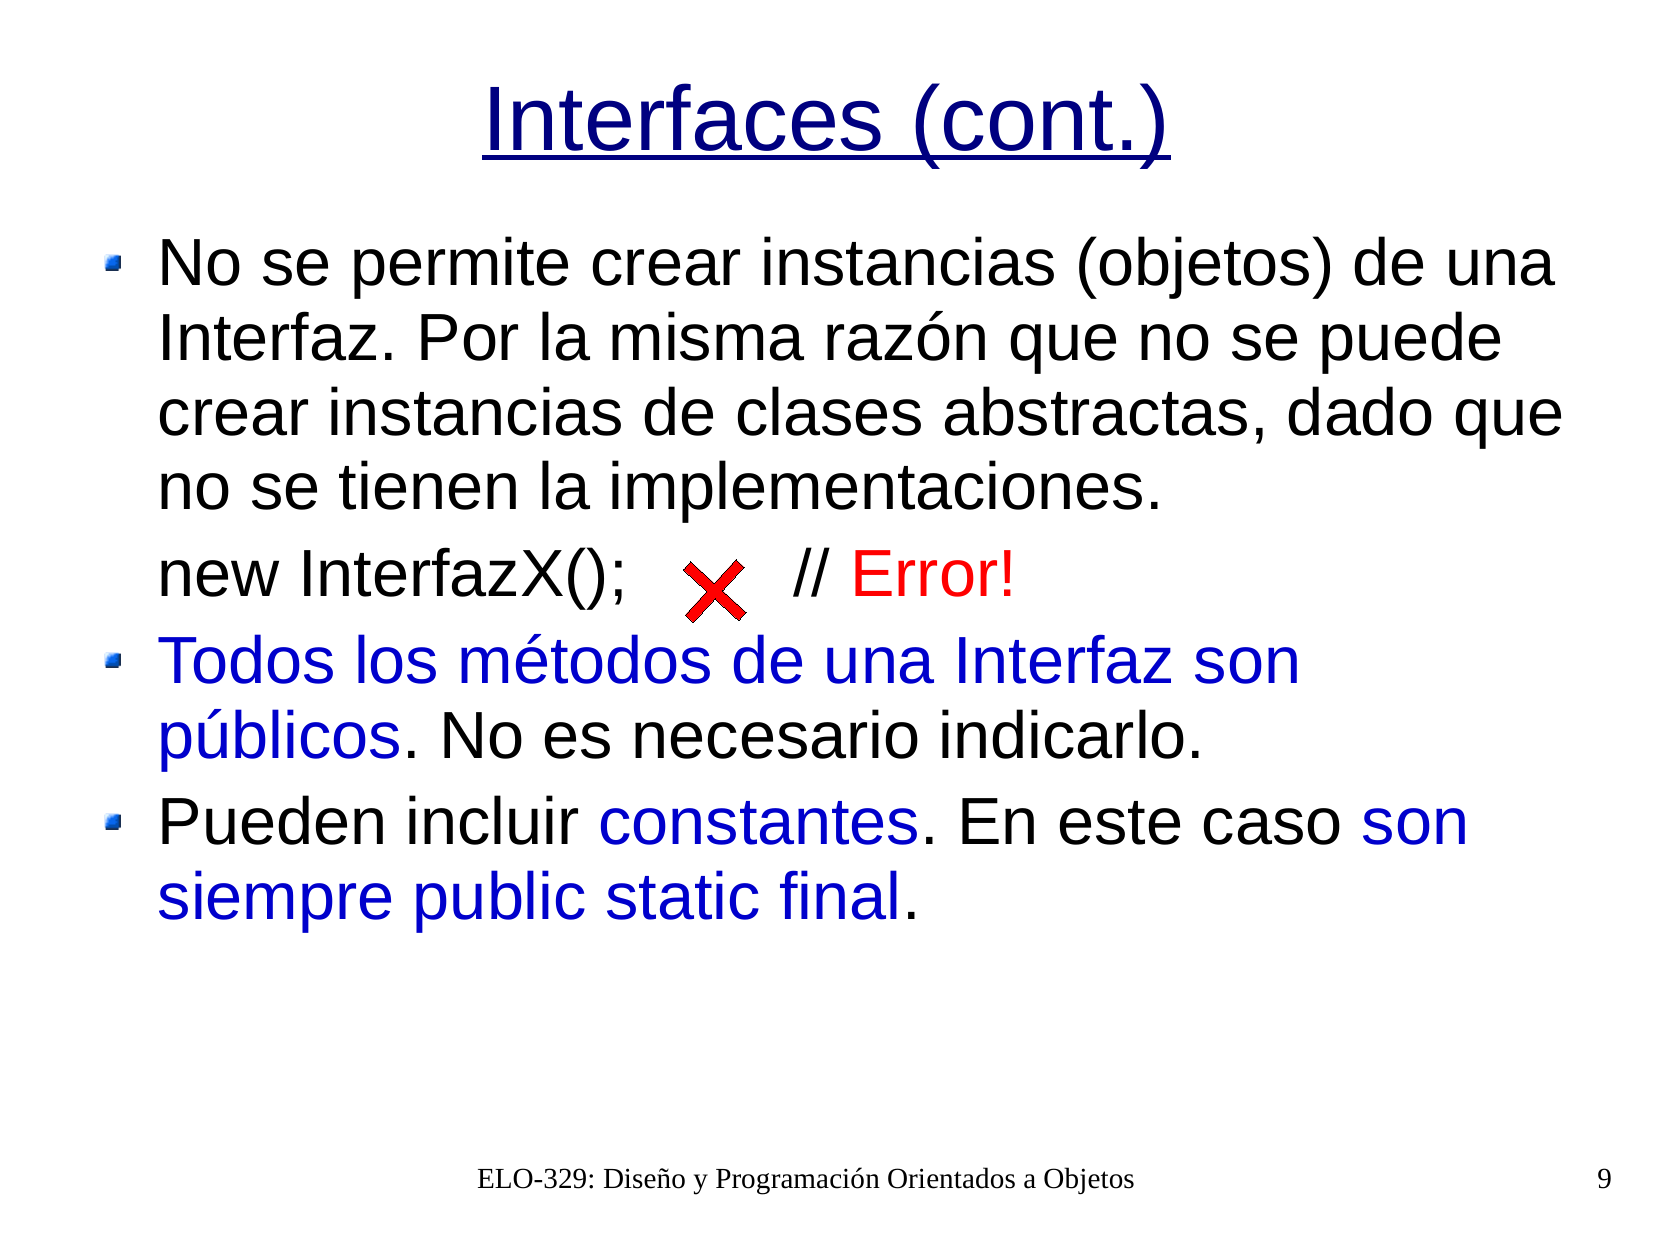

# Interfaces (cont.)‏
No se permite crear instancias (objetos) de una Interfaz. Por la misma razón que no se puede crear instancias de clases abstractas, dado que no se tienen la implementaciones.
new InterfazX(); // Error!
Todos los métodos de una Interfaz son públicos. No es necesario indicarlo.
Pueden incluir constantes. En este caso son siempre public static final.
9